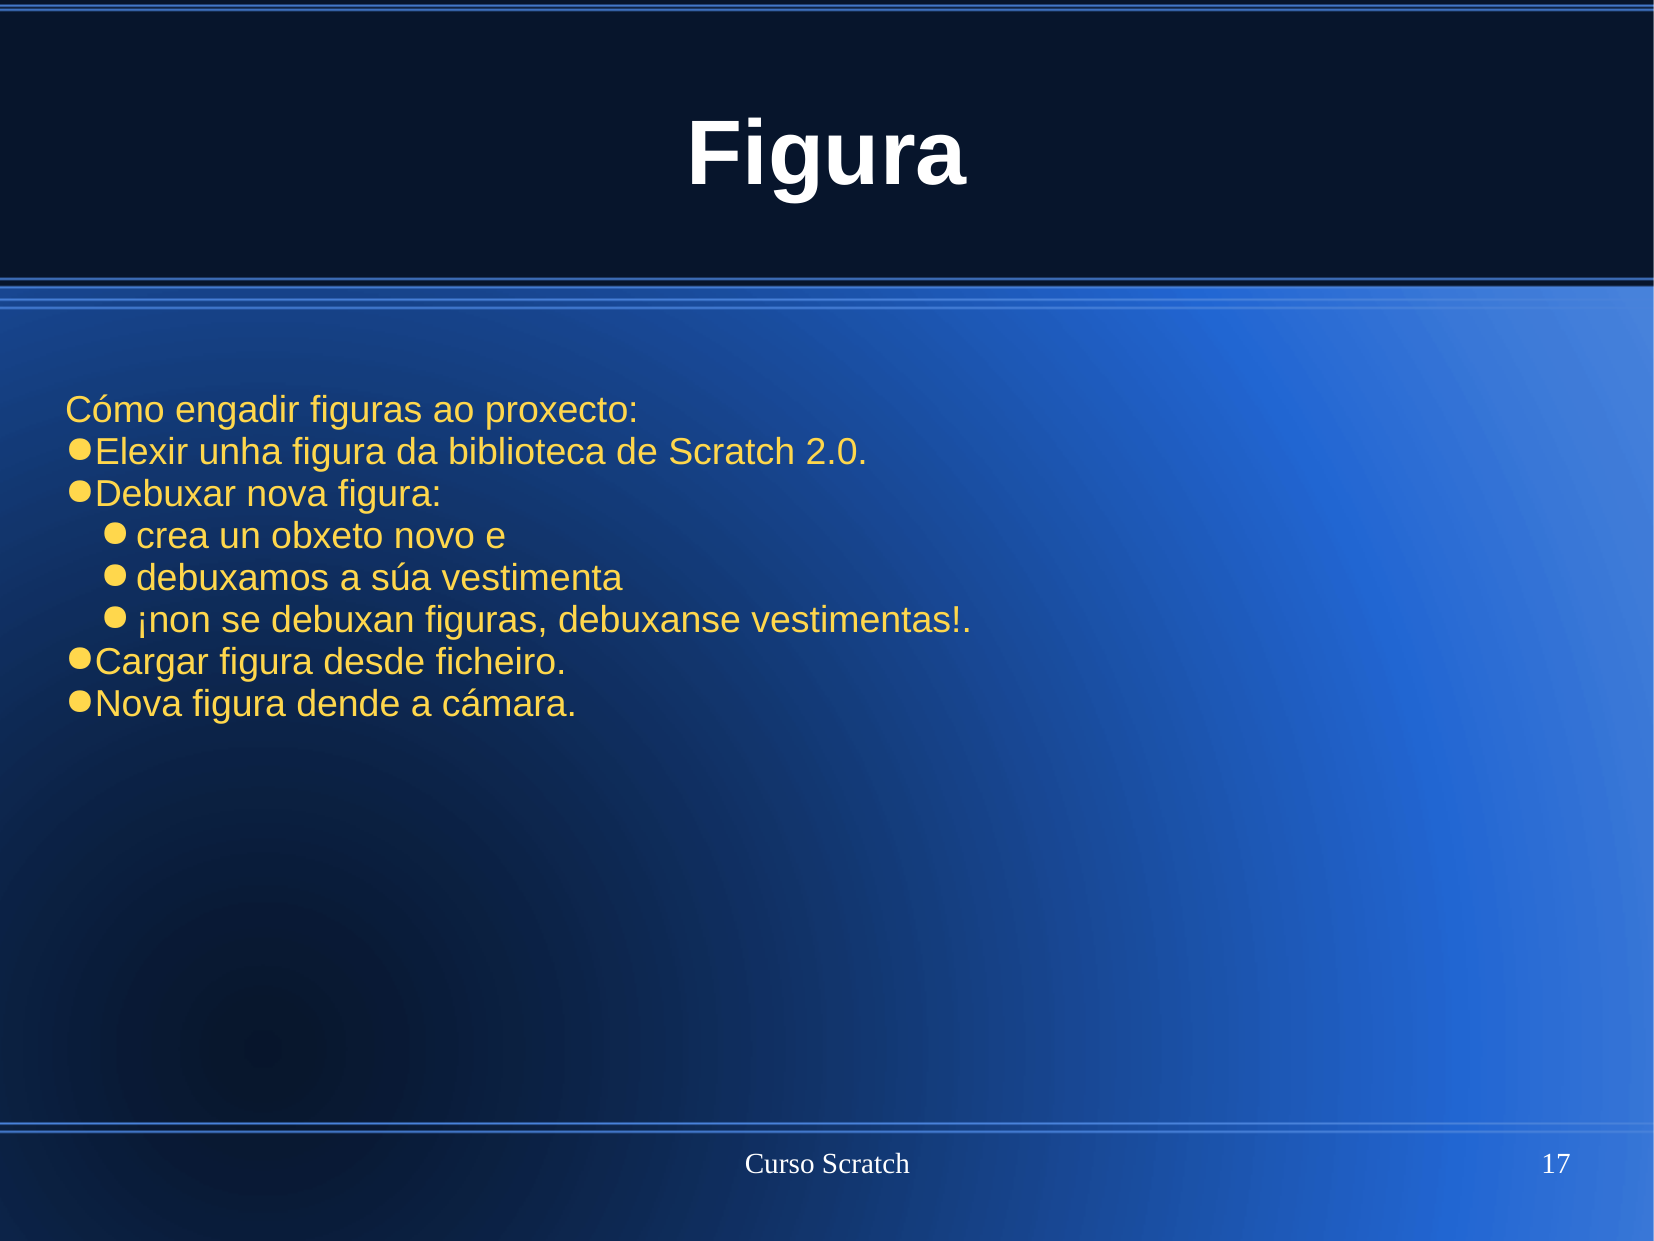

# Figura
Cómo engadir figuras ao proxecto:
Elexir unha figura da biblioteca de Scratch 2.0.
Debuxar nova figura:
crea un obxeto novo e
debuxamos a súa vestimenta
¡non se debuxan figuras, debuxanse vestimentas!.
Cargar figura desde ficheiro.
Nova figura dende a cámara.
Curso Scratch
17